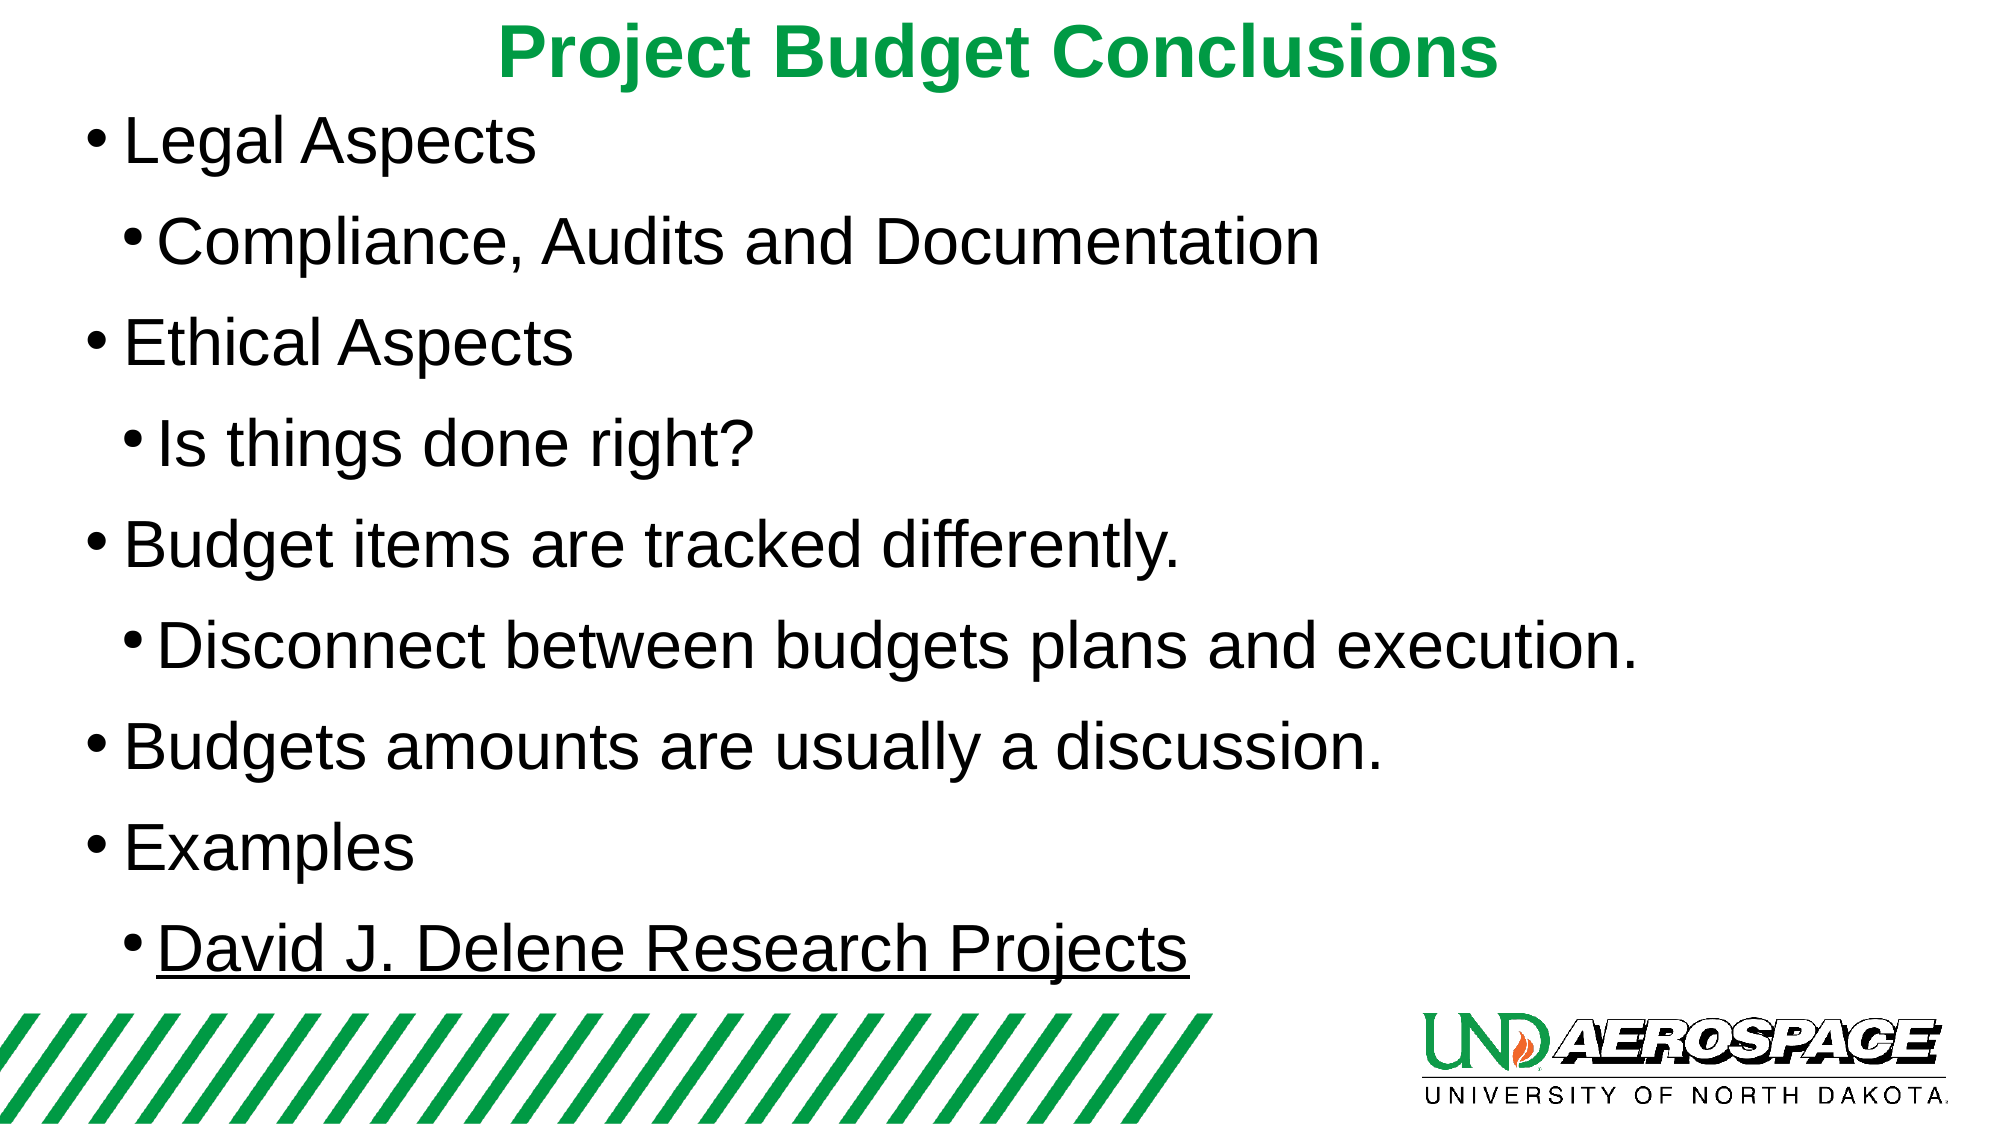

Project Budget Conclusions
Legal Aspects
Compliance, Audits and Documentation
Ethical Aspects
Is things done right?
Budget items are tracked differently.
Disconnect between budgets plans and execution.
Budgets amounts are usually a discussion.
Examples
David J. Delene Research Projects